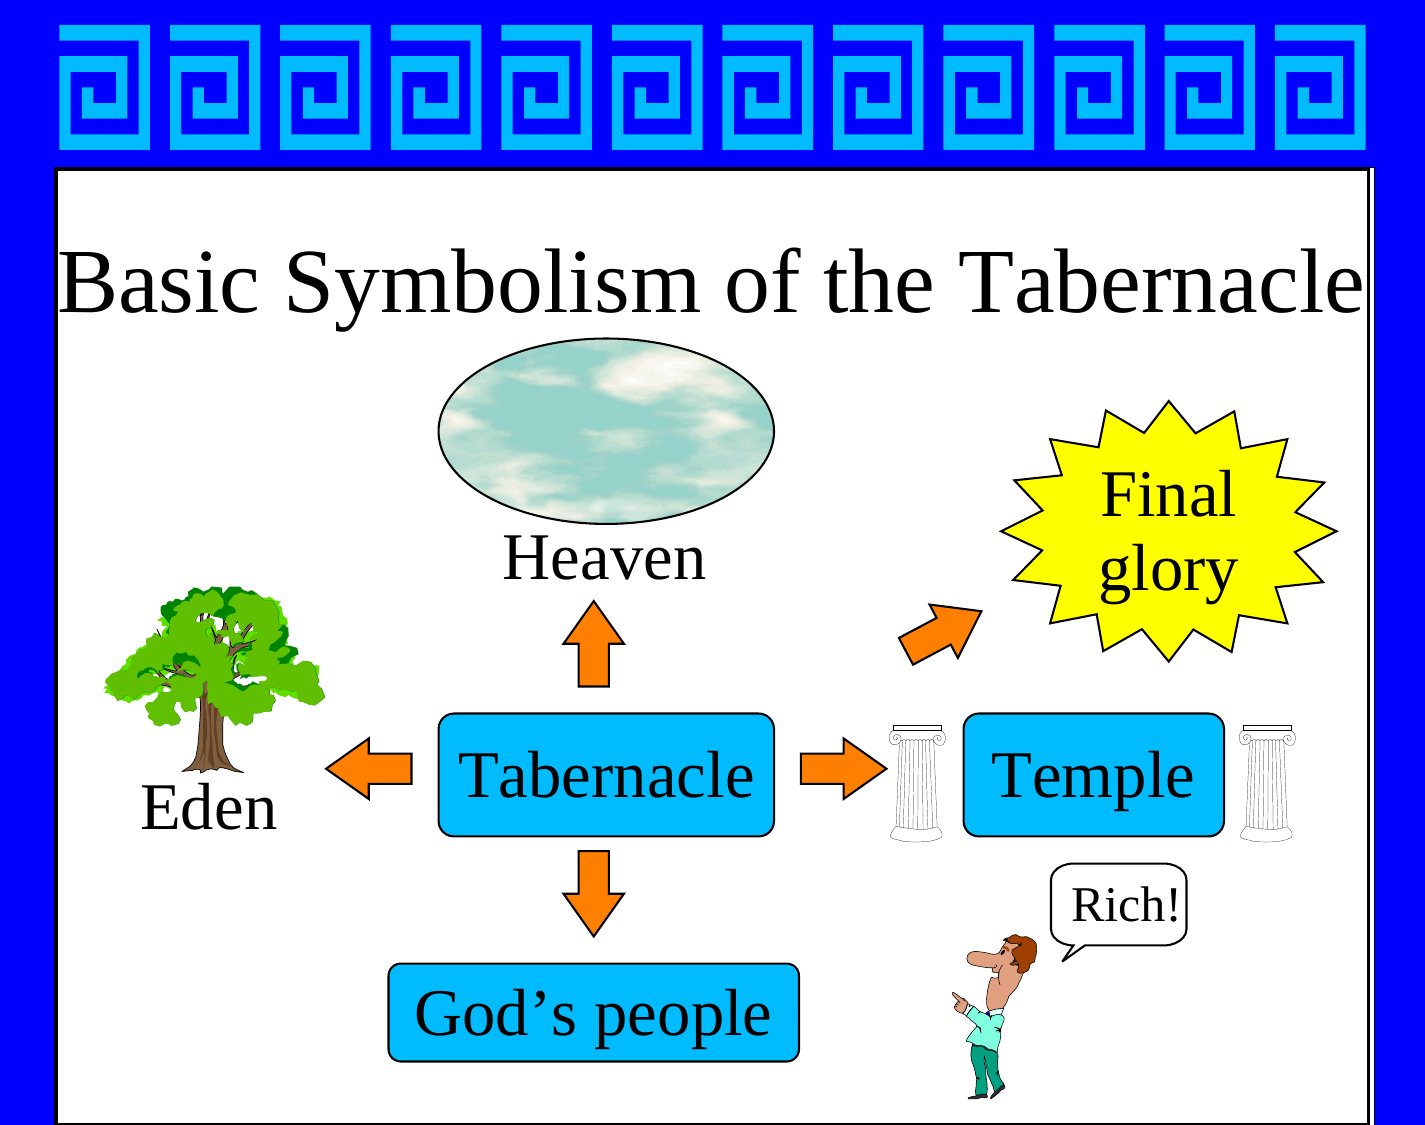

# Basic Symbolism of the Tabernacle
Heaven
Final
glory
Eden
Tabernacle
Temple
God’s people
Rich!